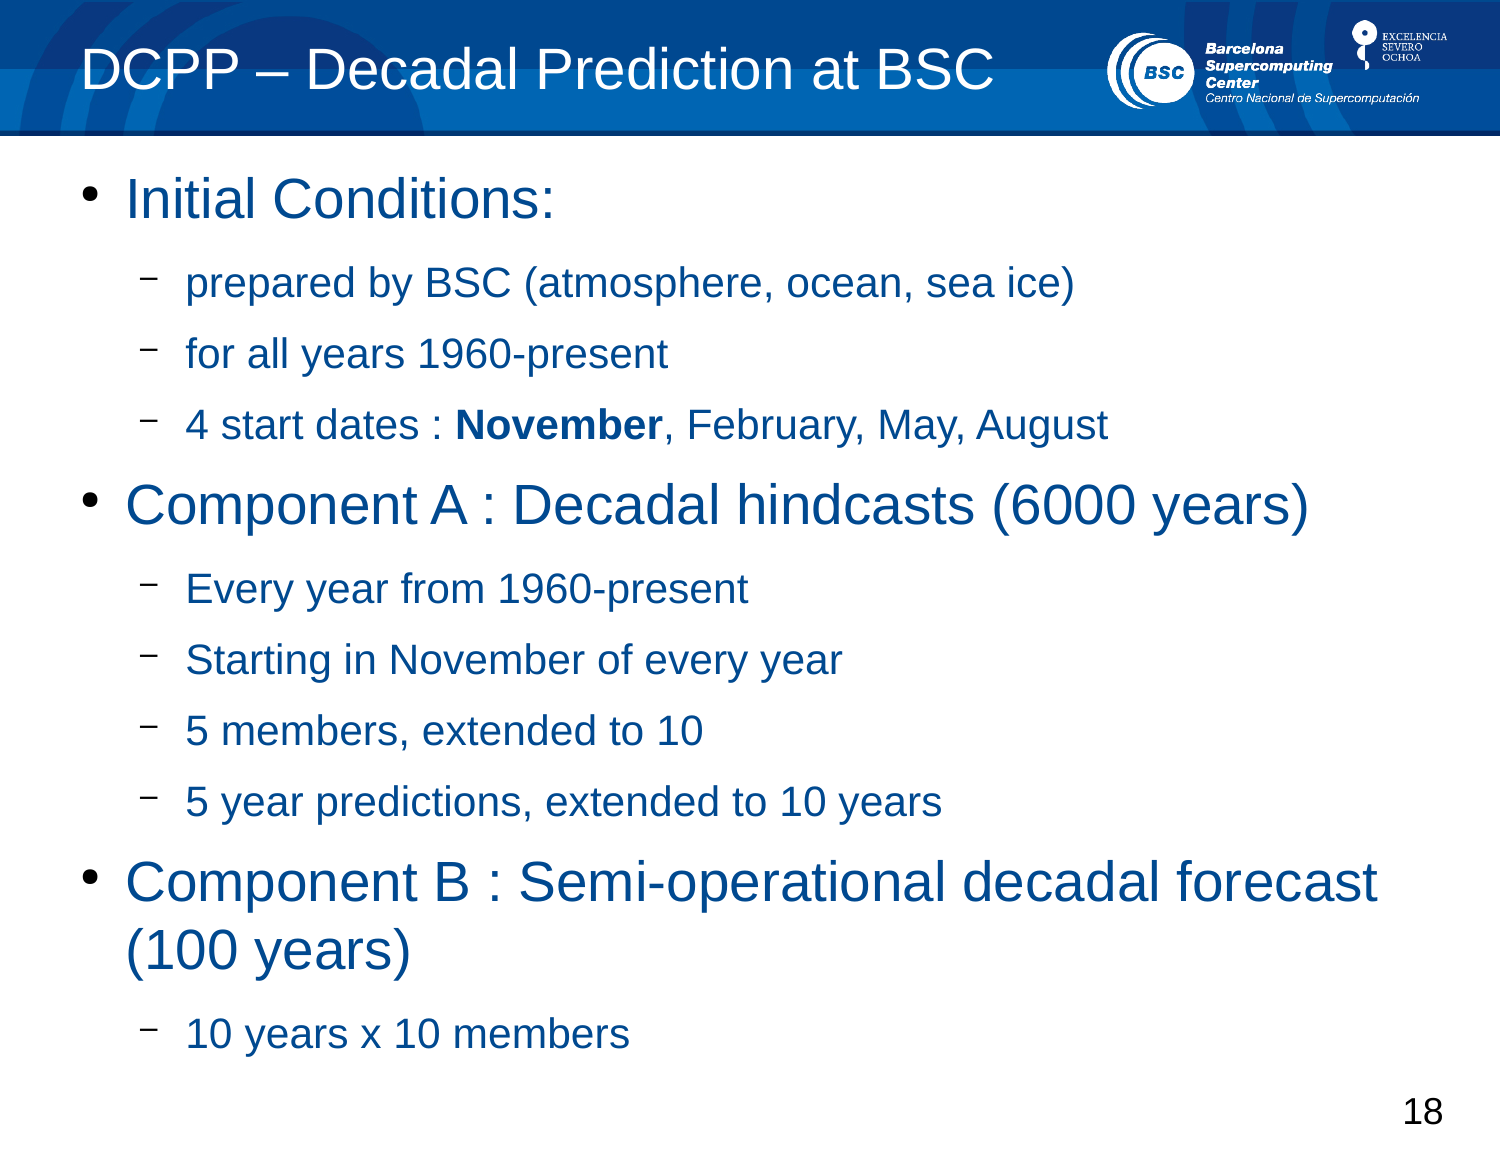

DCPP – Decadal Prediction at BSC
# Initial Conditions:
prepared by BSC (atmosphere, ocean, sea ice)
for all years 1960-present
4 start dates : November, February, May, August
Component A : Decadal hindcasts (6000 years)
Every year from 1960-present
Starting in November of every year
5 members, extended to 10
5 year predictions, extended to 10 years
Component B : Semi-operational decadal forecast (100 years)
10 years x 10 members